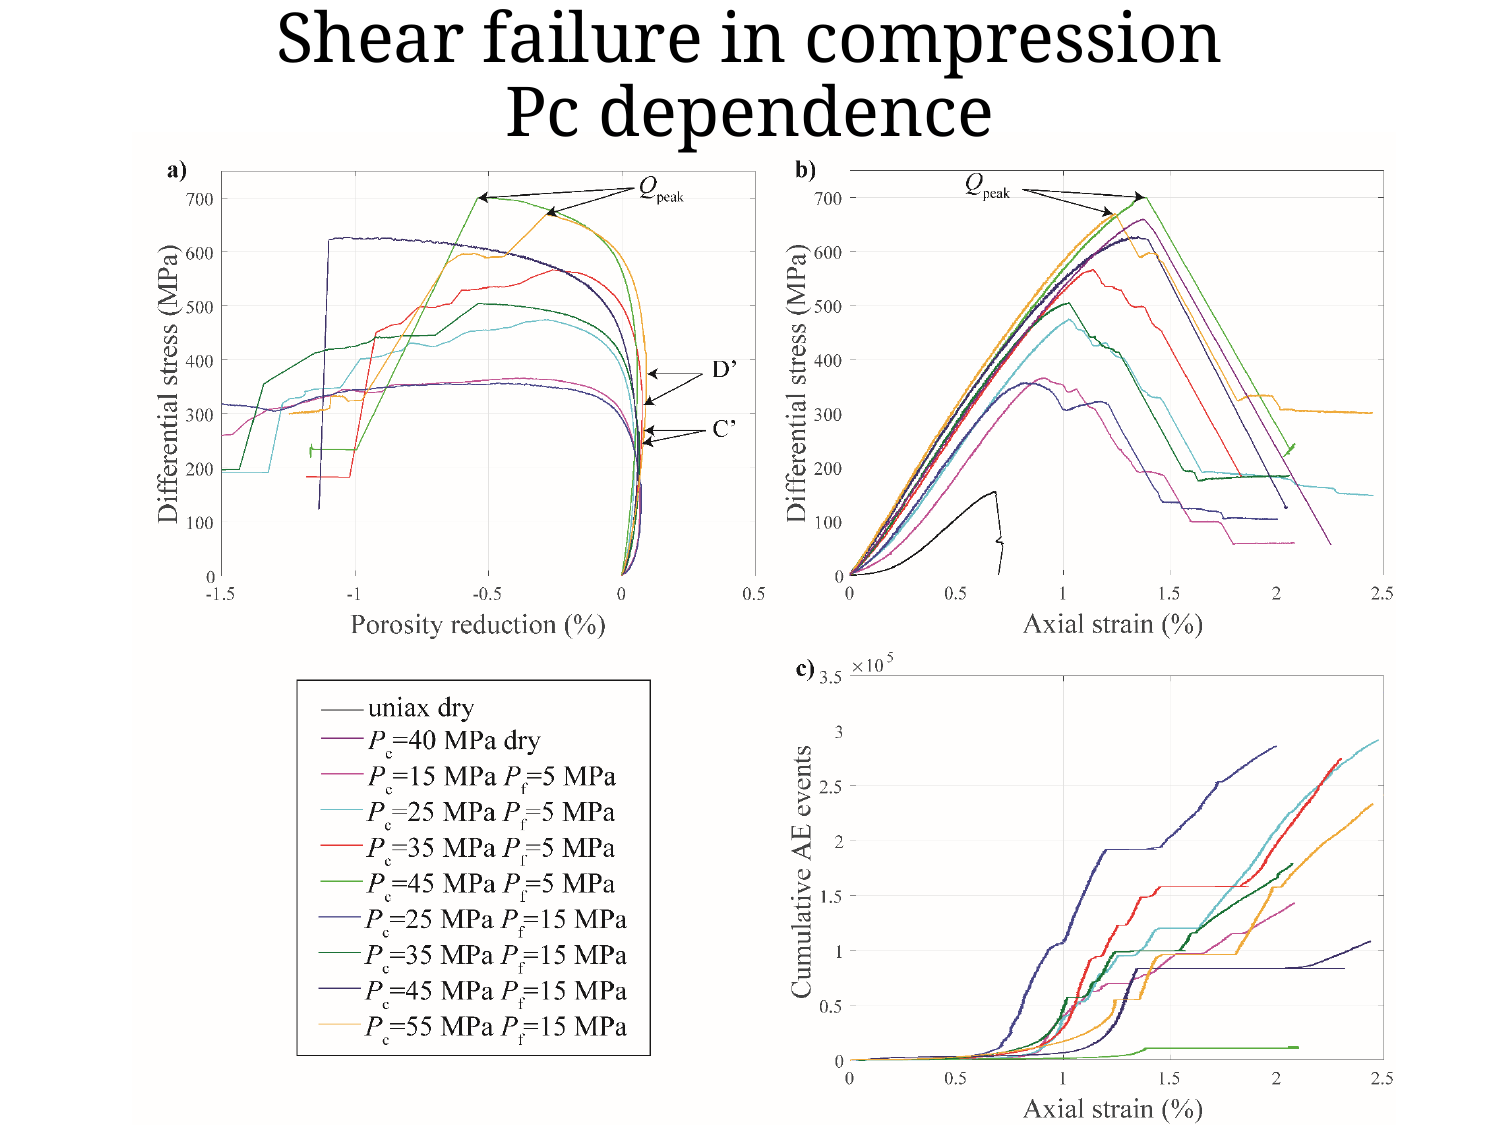

# Shear failure in compression Pc dependence